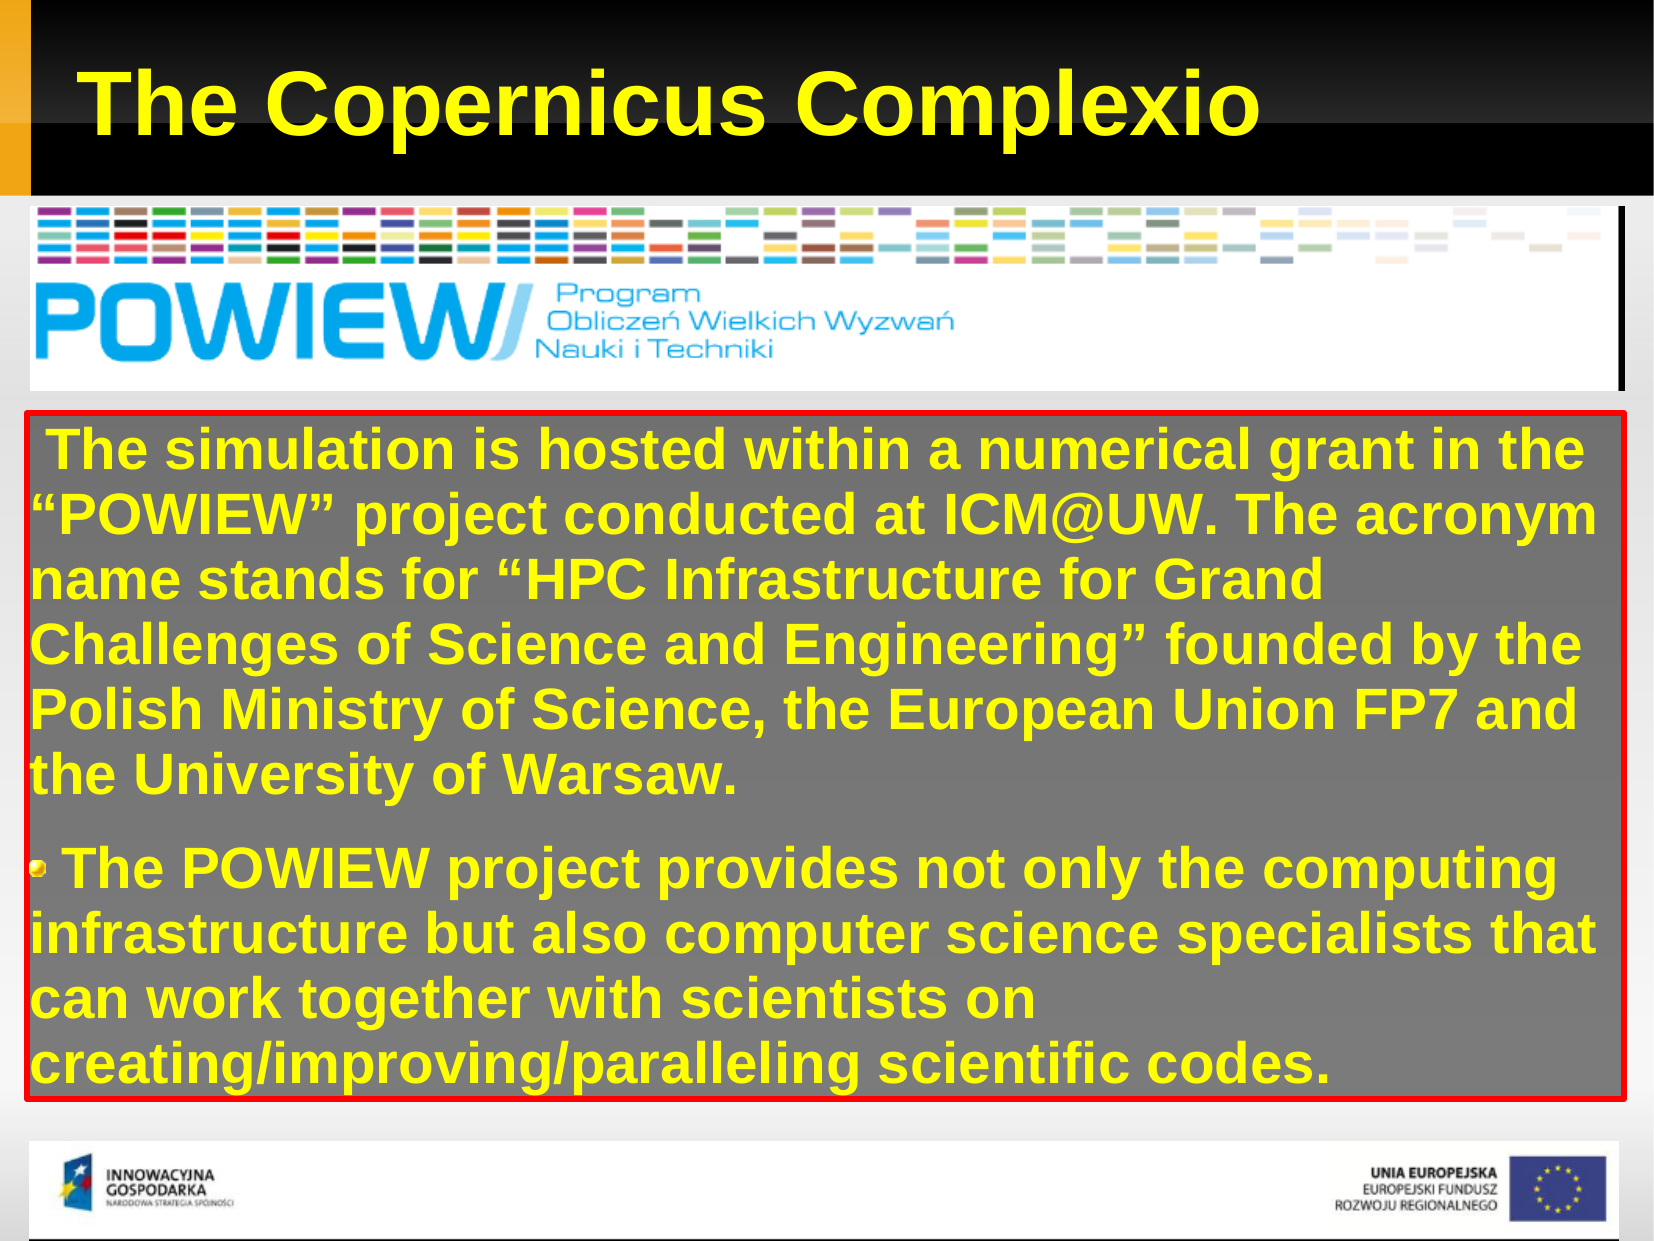

# The Copernicus Complexio
The simulation is hosted within a numerical grant in the “POWIEW” project conducted at ICM@UW. The acronym name stands for “HPC Infrastructure for Grand Challenges of Science and Engineering” founded by the Polish Ministry of Science, the European Union FP7 and the University of Warsaw.
 The POWIEW project provides not only the computing infrastructure but also computer science specialists that can work together with scientists on creating/improving/paralleling scientific codes.